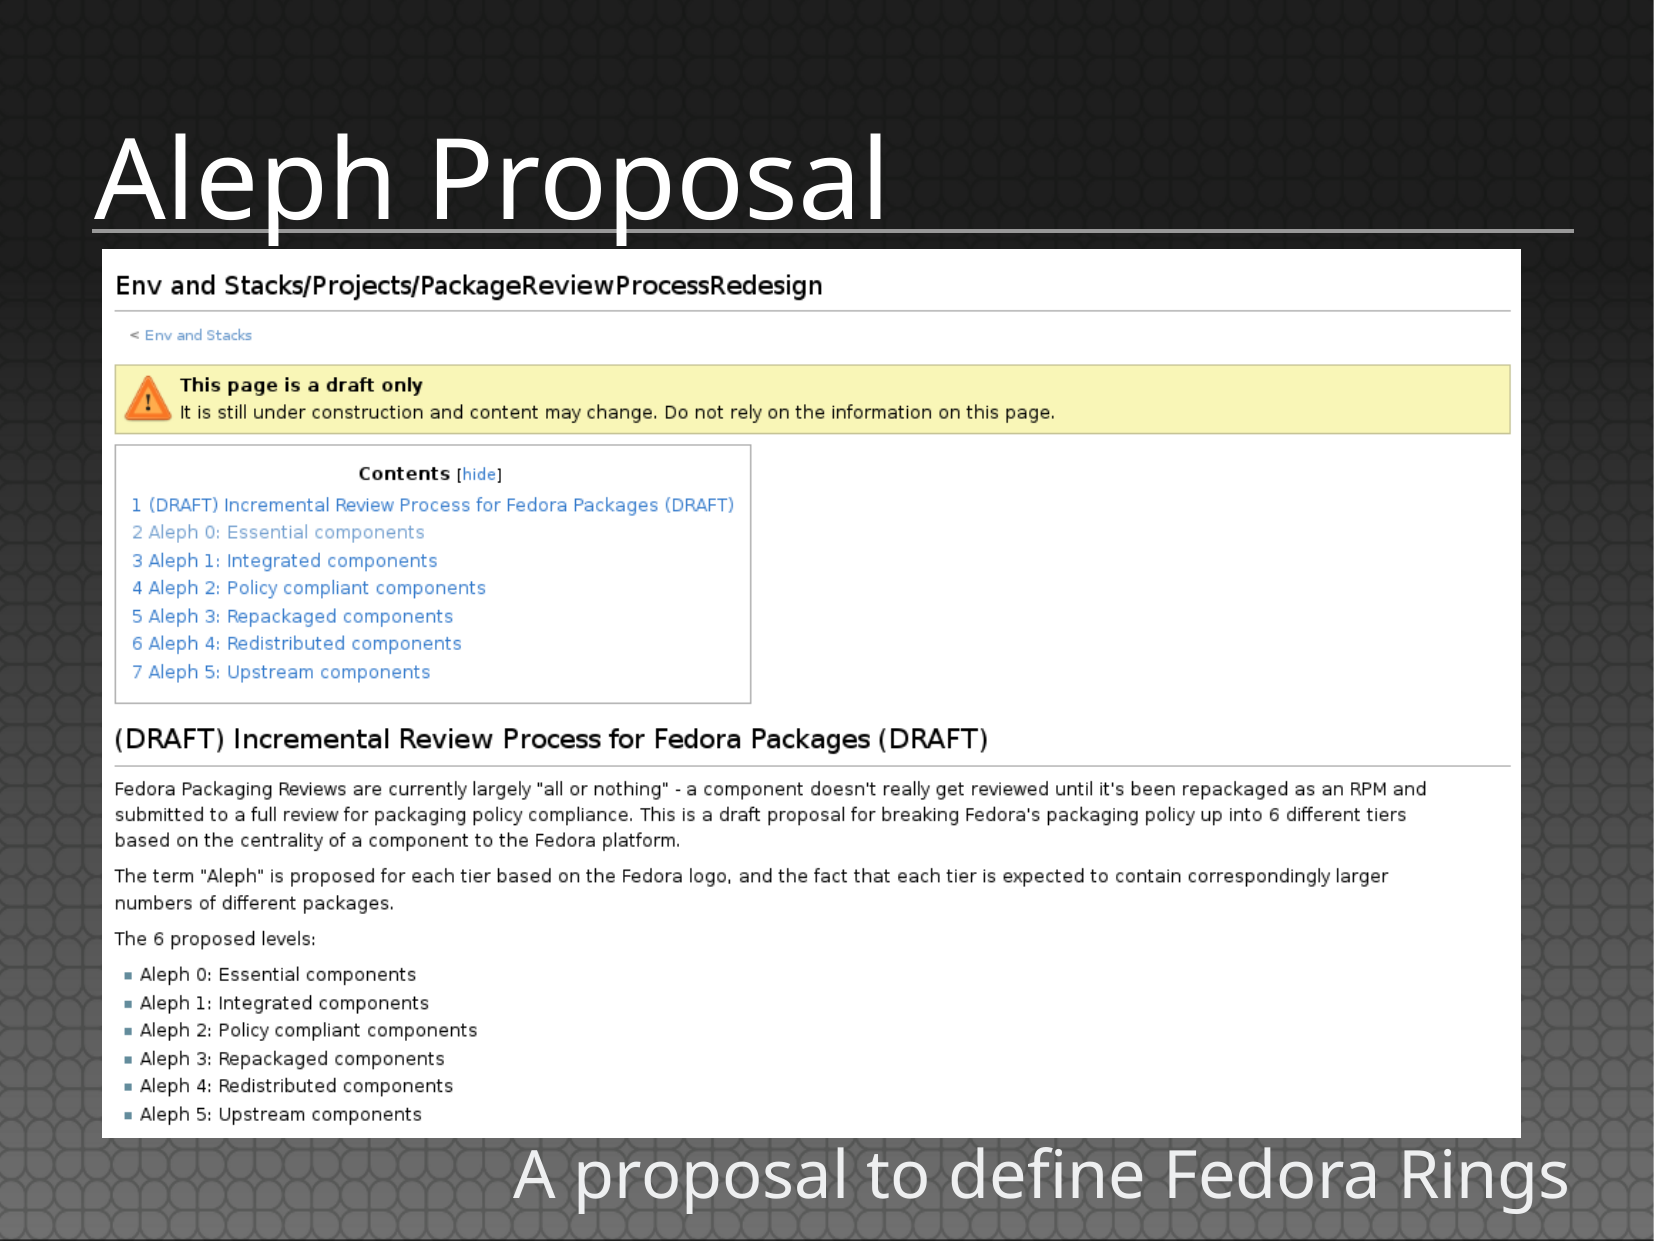

# Aleph Proposal
A proposal to define Fedora Rings